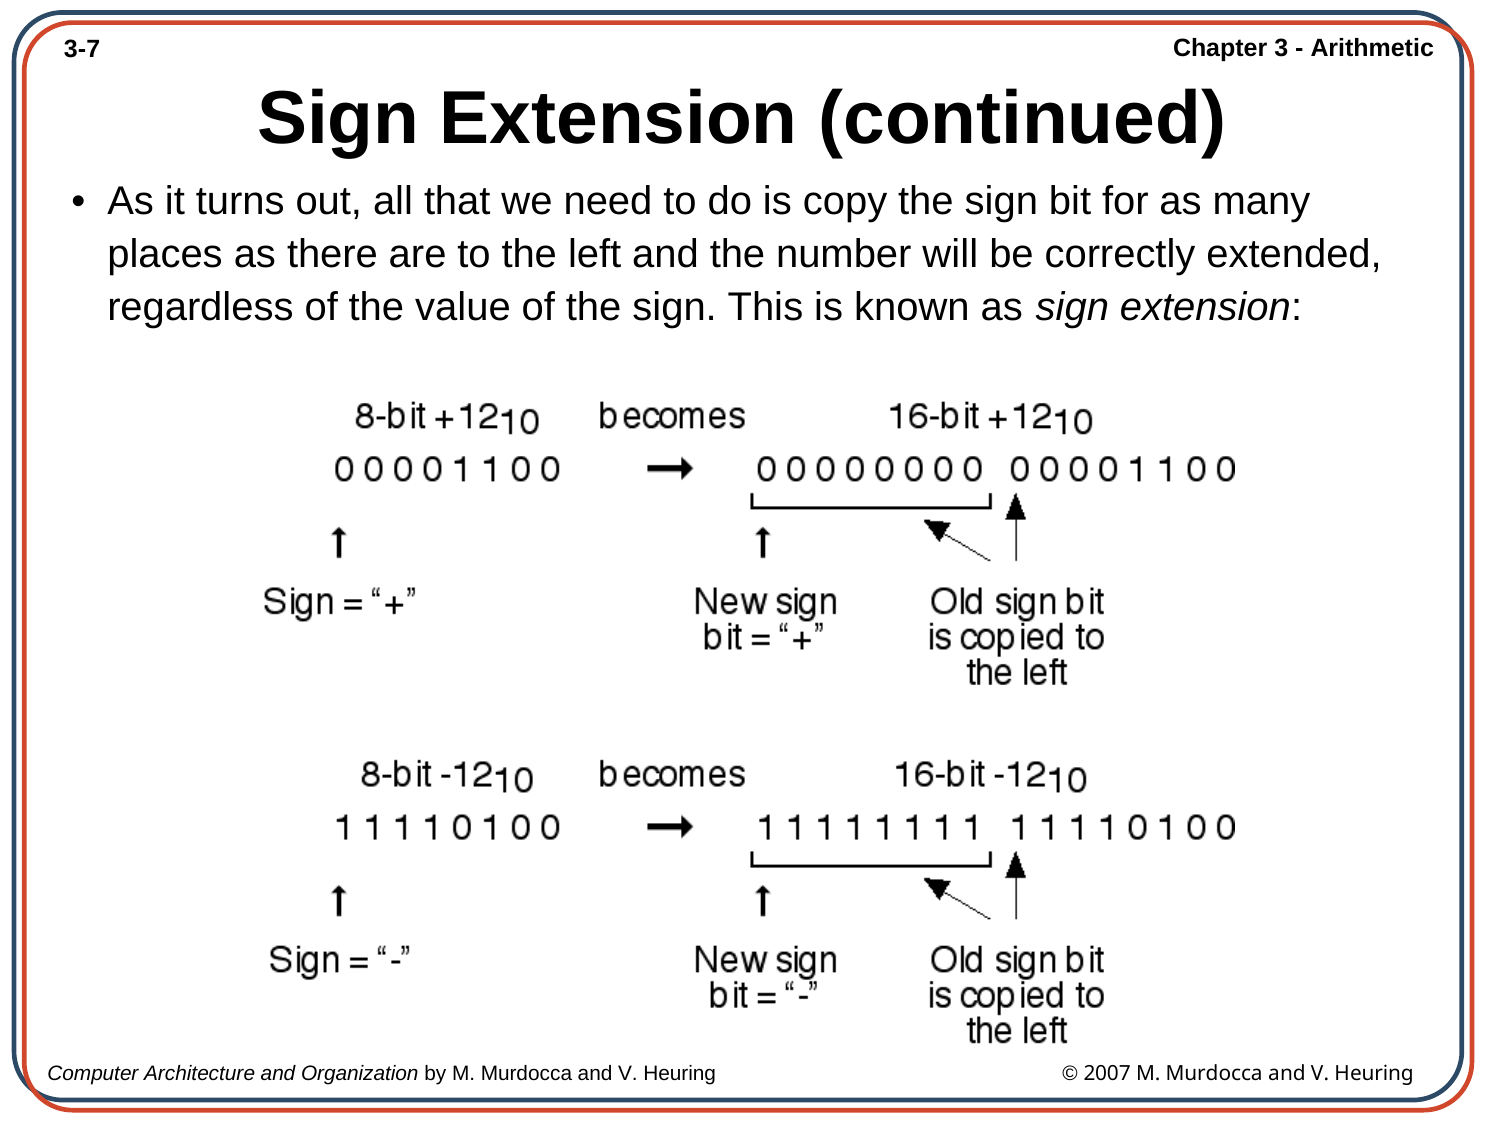

# Sign Extension (continued)
•	As it turns out, all that we need to do is copy the sign bit for as many places as there are to the left and the number will be correctly extended, regardless of the value of the sign. This is known as sign extension: